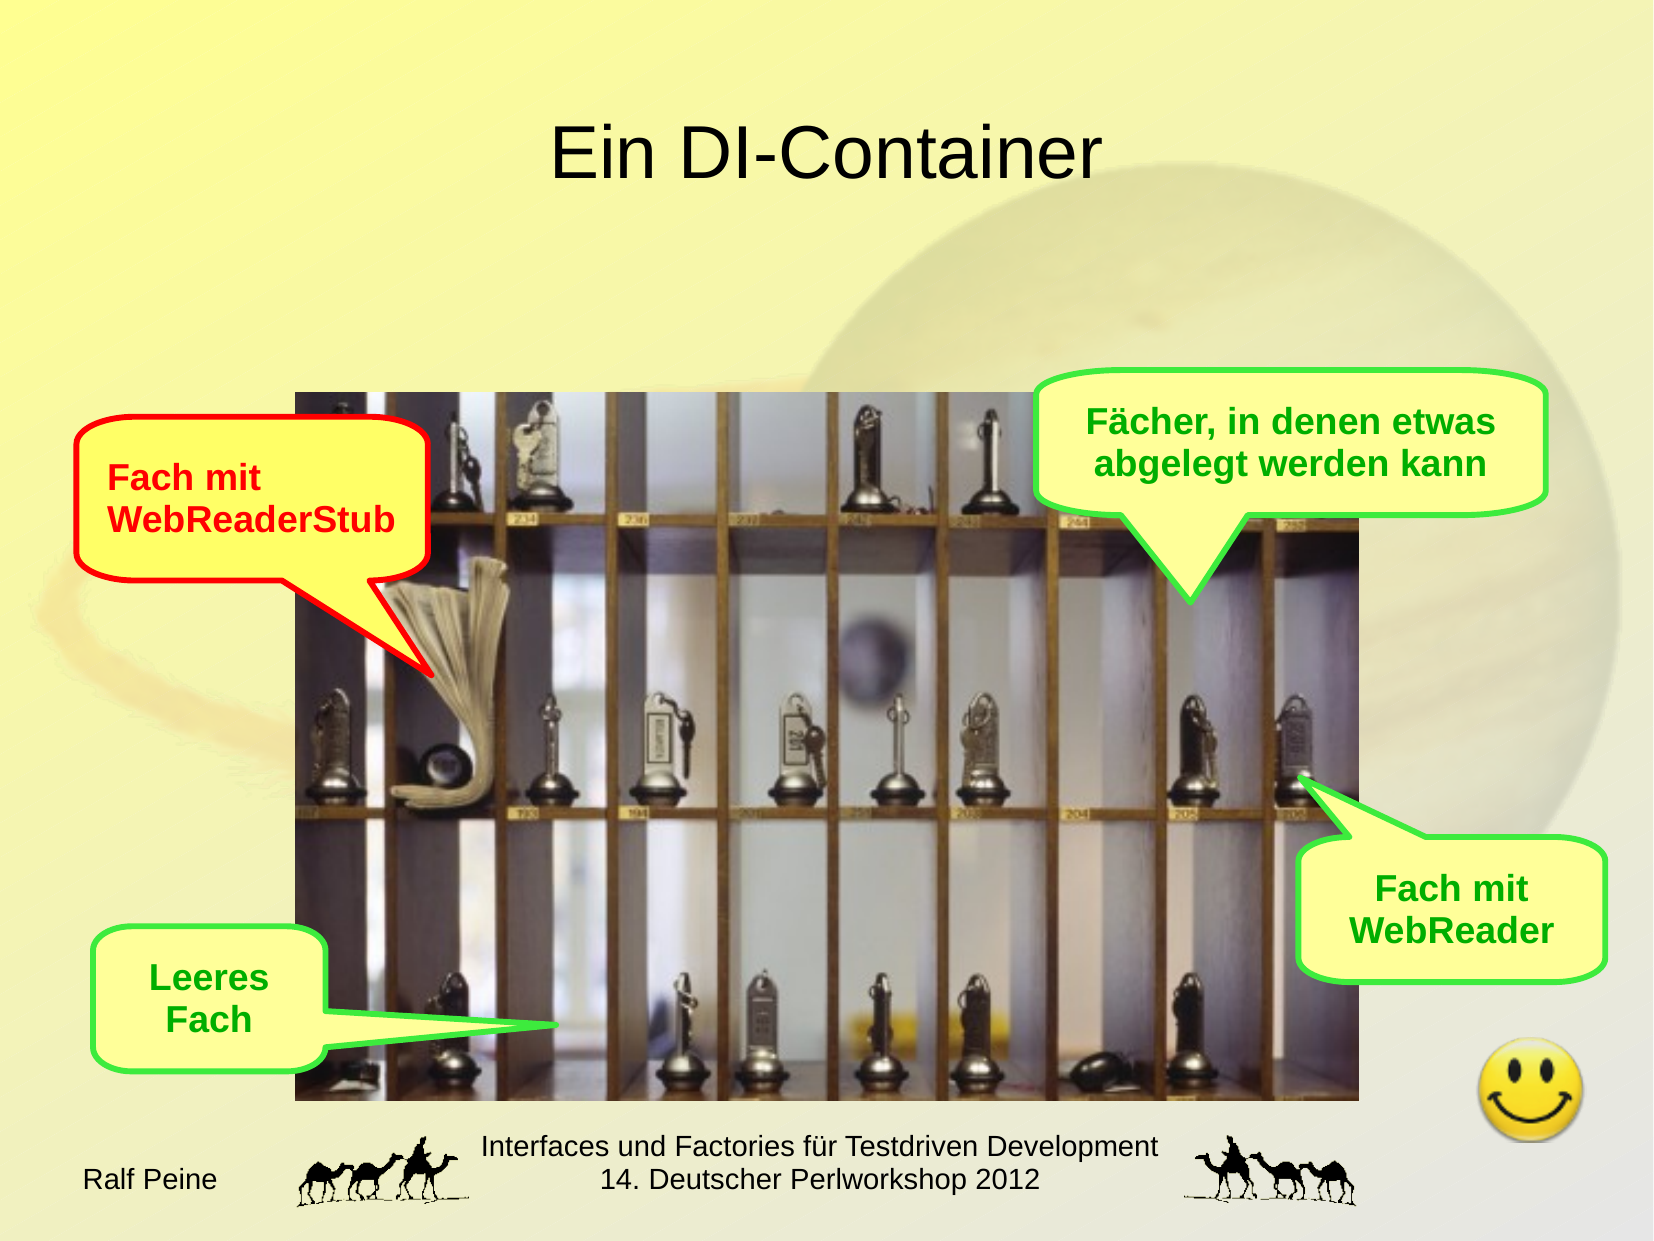

# Ein DI-Container
Fächer, in denen etwas
abgelegt werden kann
Fach mit
WebReaderStub
Fach mit
WebReader
Leeres
Fach